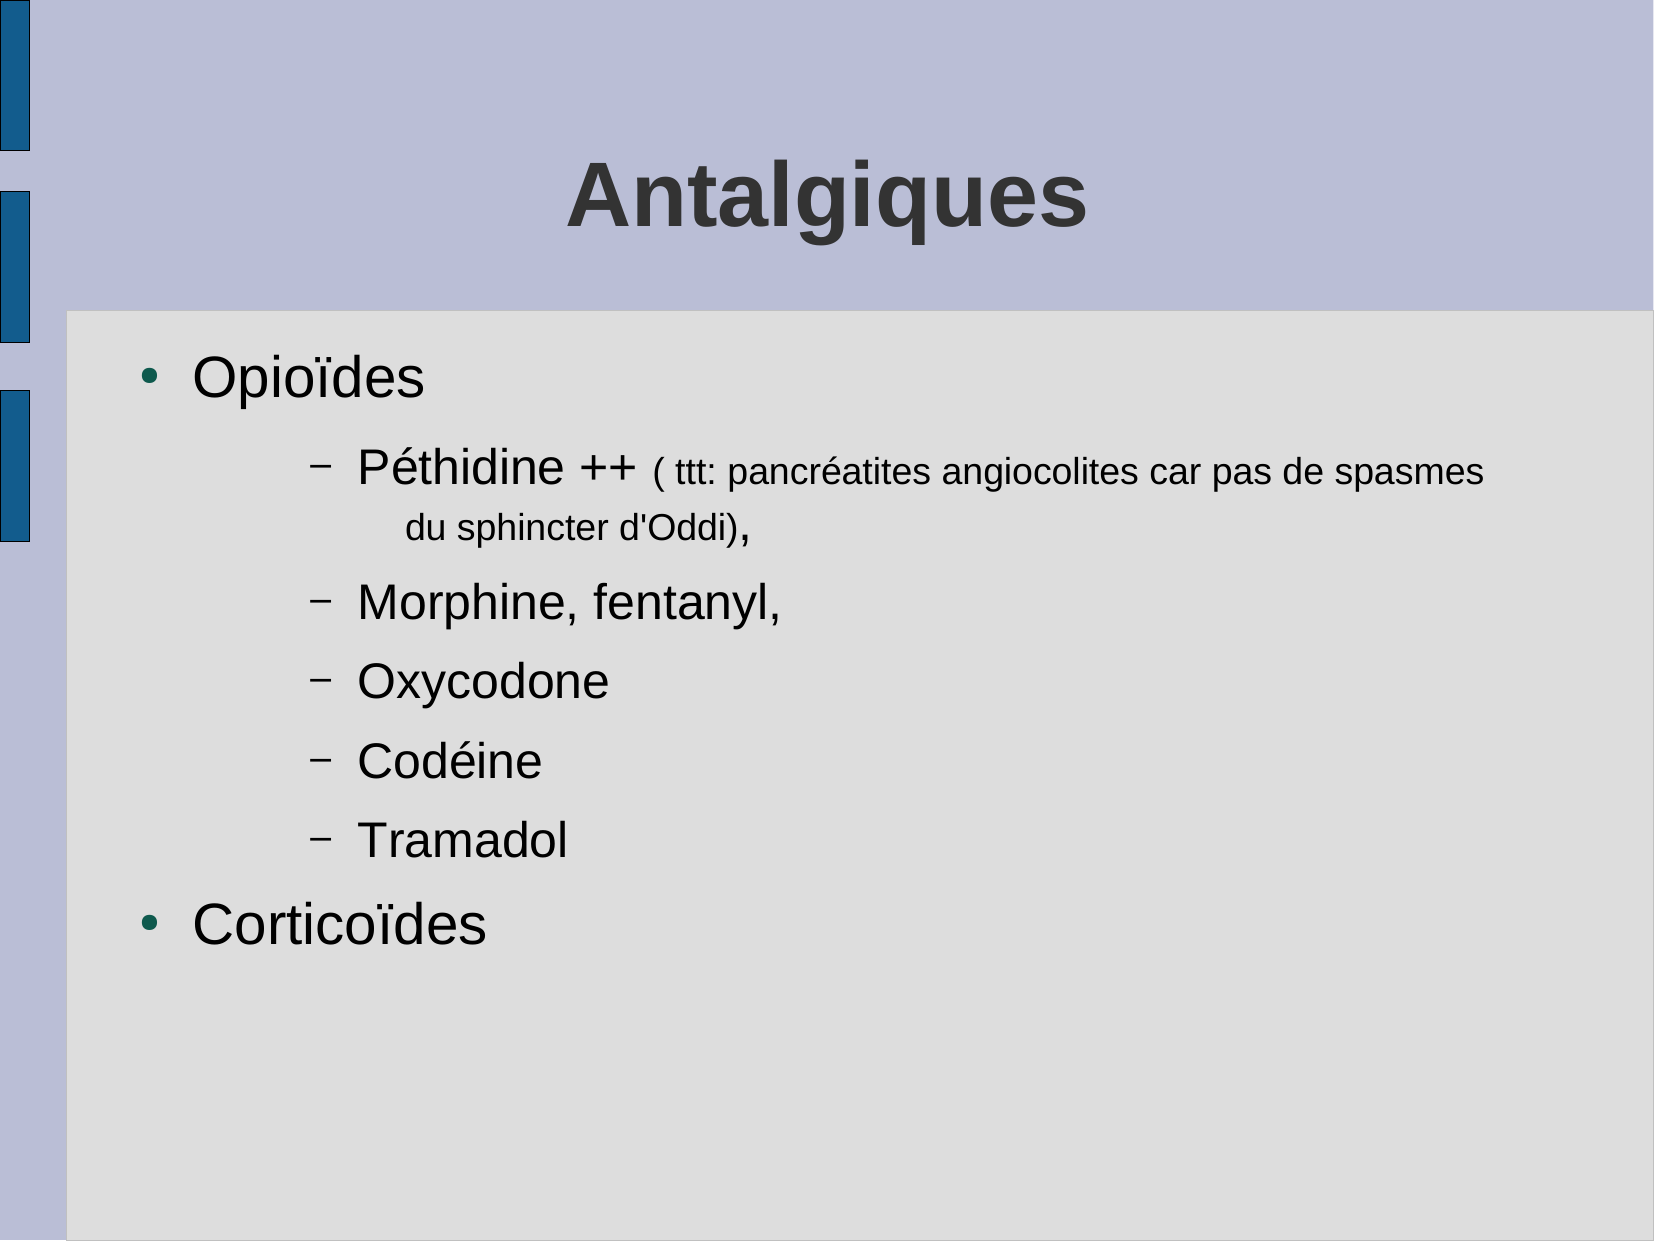

# Antalgiques
Opioïdes
Péthidine ++ ( ttt: pancréatites angiocolites car pas de spasmes du sphincter d'Oddi),
Morphine, fentanyl,
Oxycodone
Codéine
Tramadol
Corticoïdes